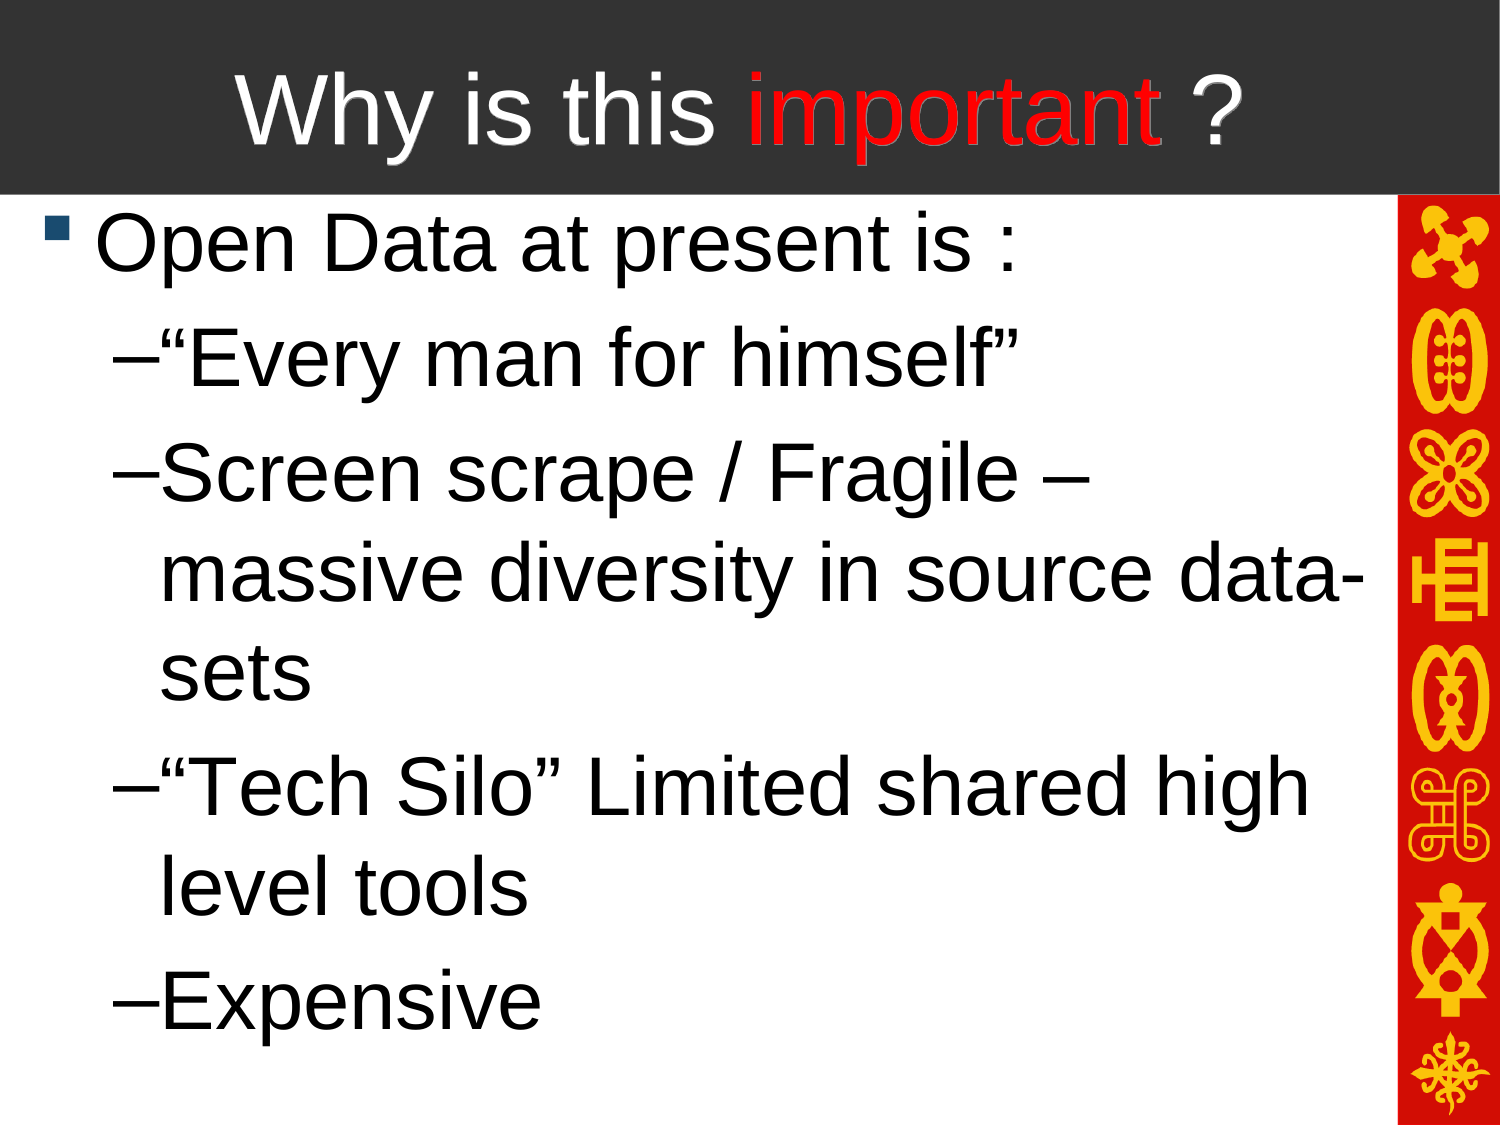

# Why is this important ?
Open Data at present is :
“Every man for himself”
Screen scrape / Fragile – massive diversity in source data-sets
“Tech Silo” Limited shared high level tools
Expensive